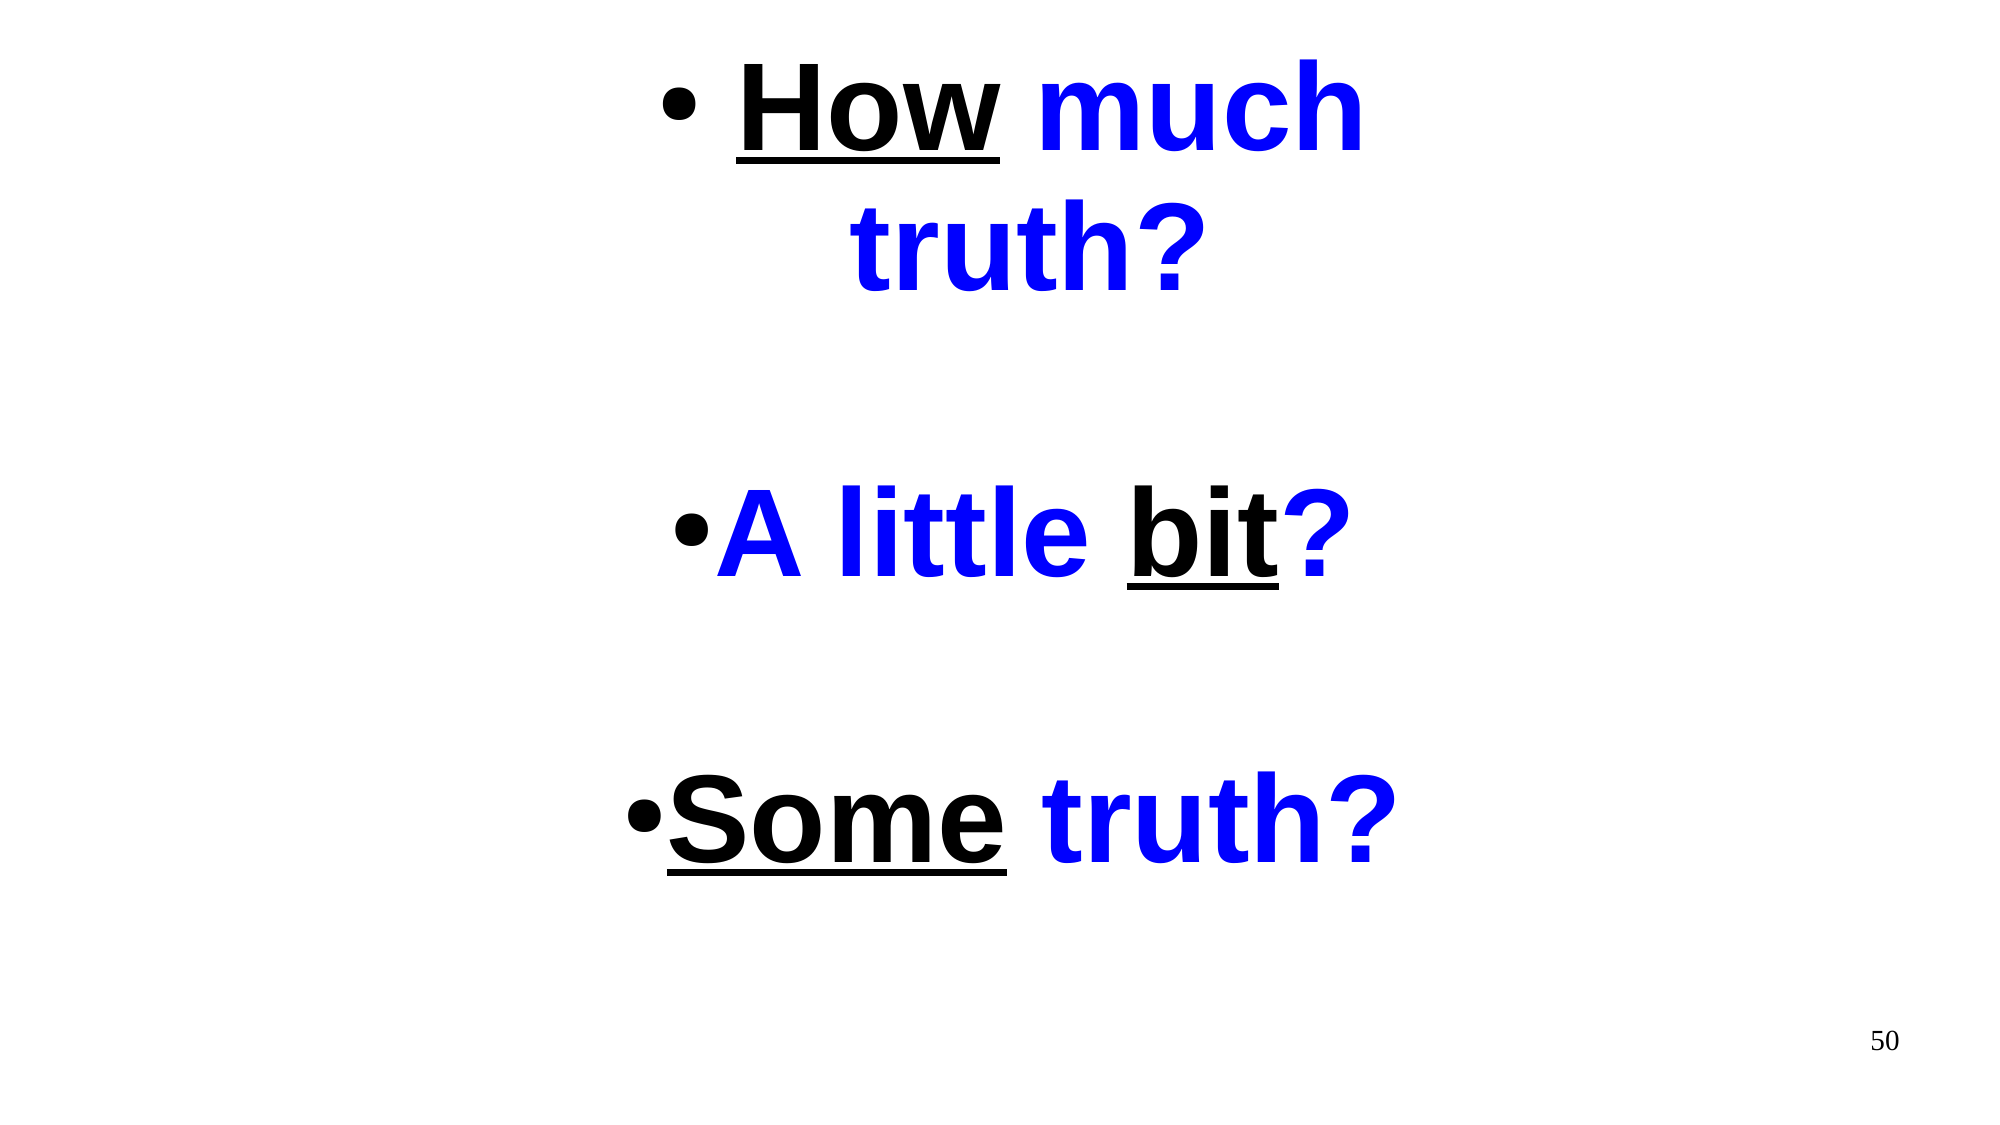

# How much truth?
A little bit?
Some truth?
50